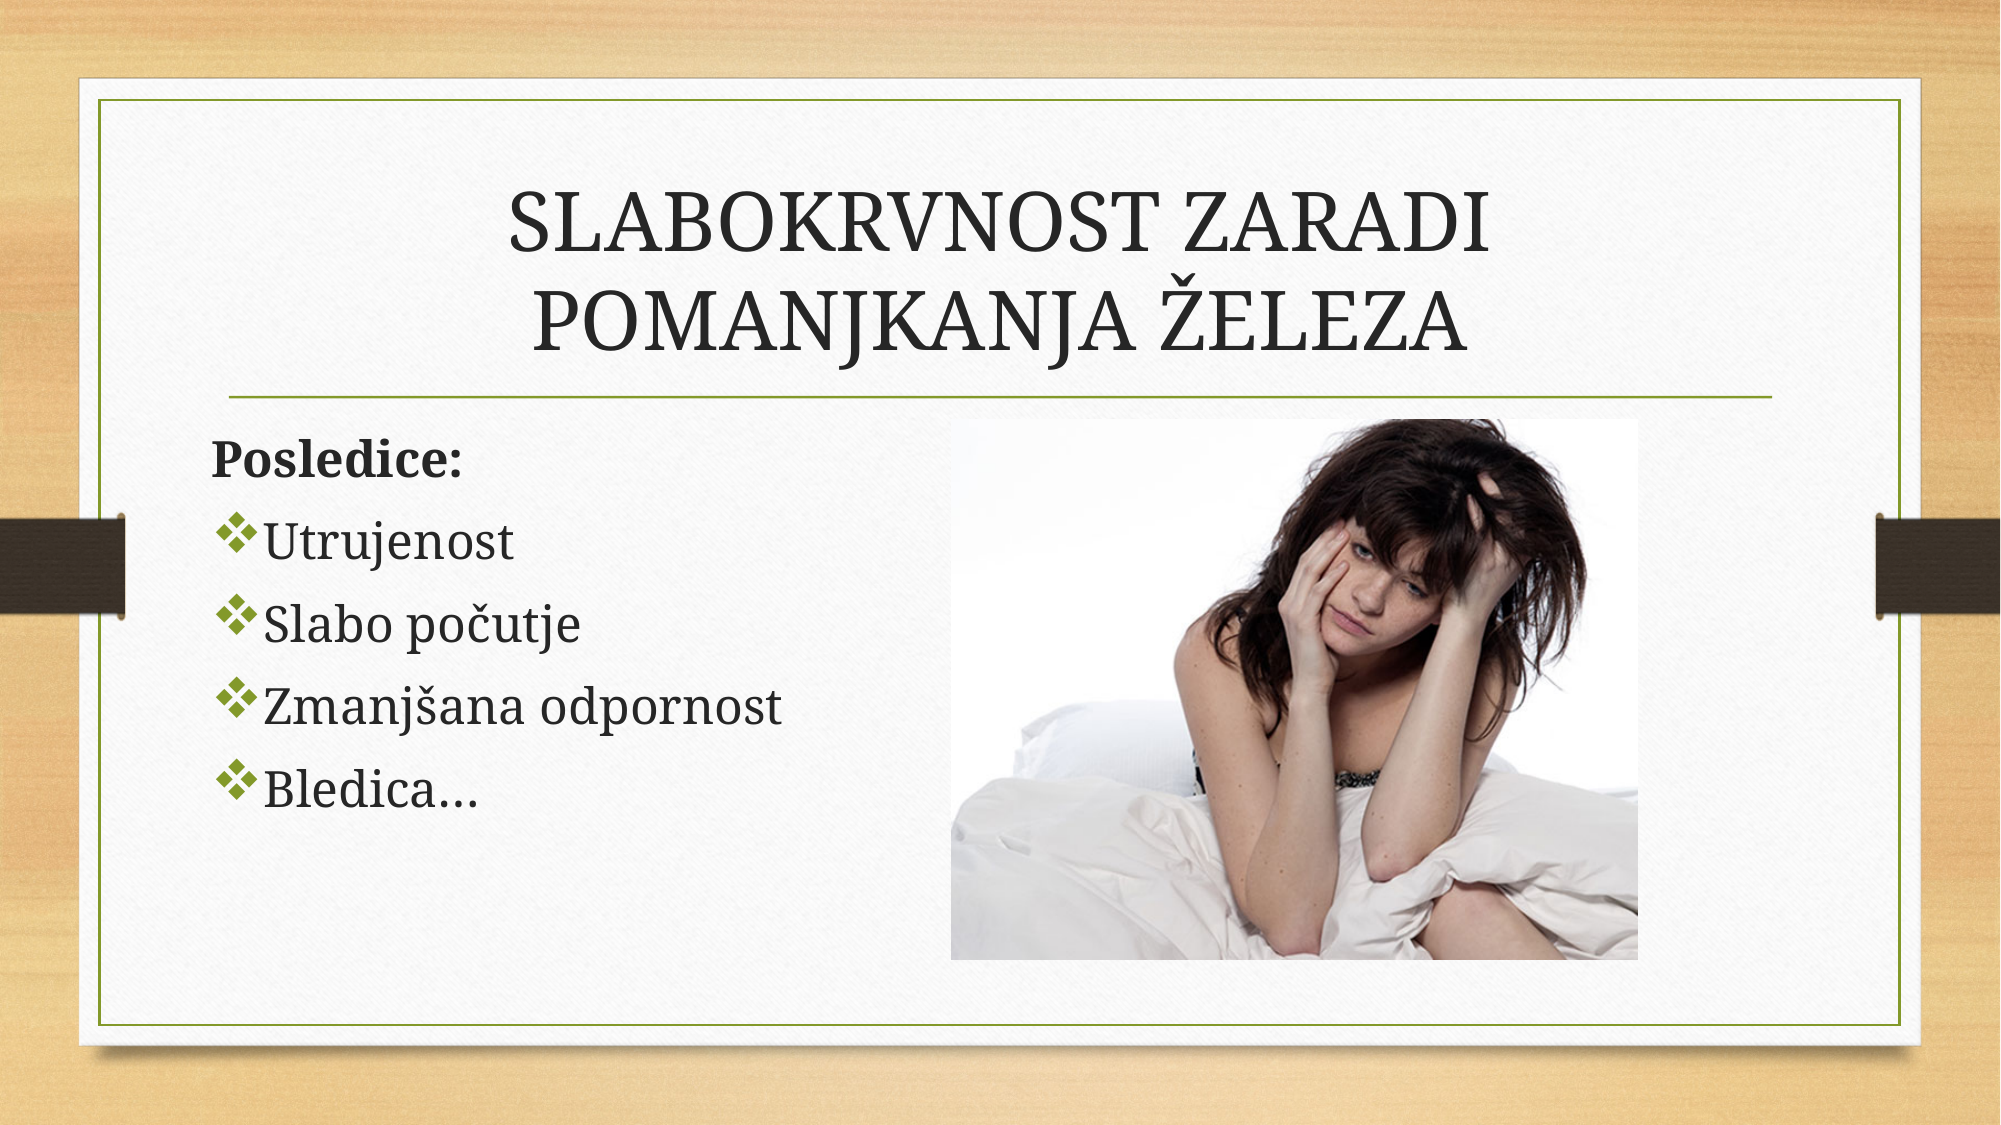

# SLABOKRVNOST ZARADI POMANJKANJA ŽELEZA
Posledice:
Utrujenost
Slabo počutje
Zmanjšana odpornost
Bledica…